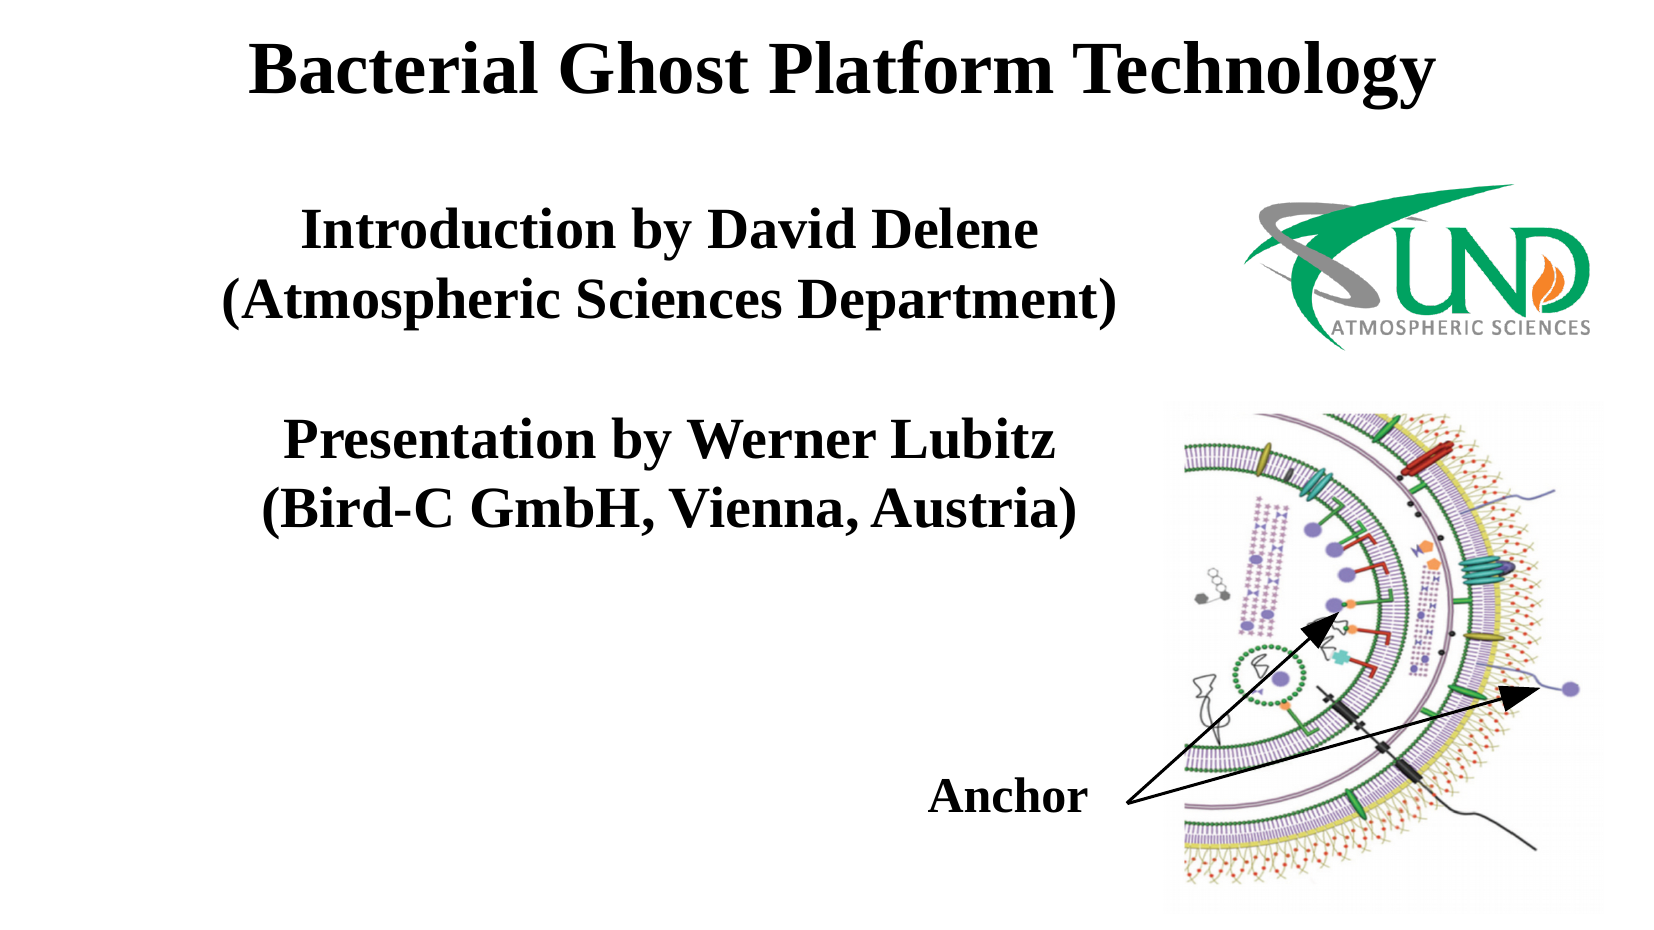

# Bacterial Ghost Platform Technology
Introduction by David Delene
(Atmospheric Sciences Department)
Presentation by Werner Lubitz
(Bird-C GmbH, Vienna, Austria)
Anchor